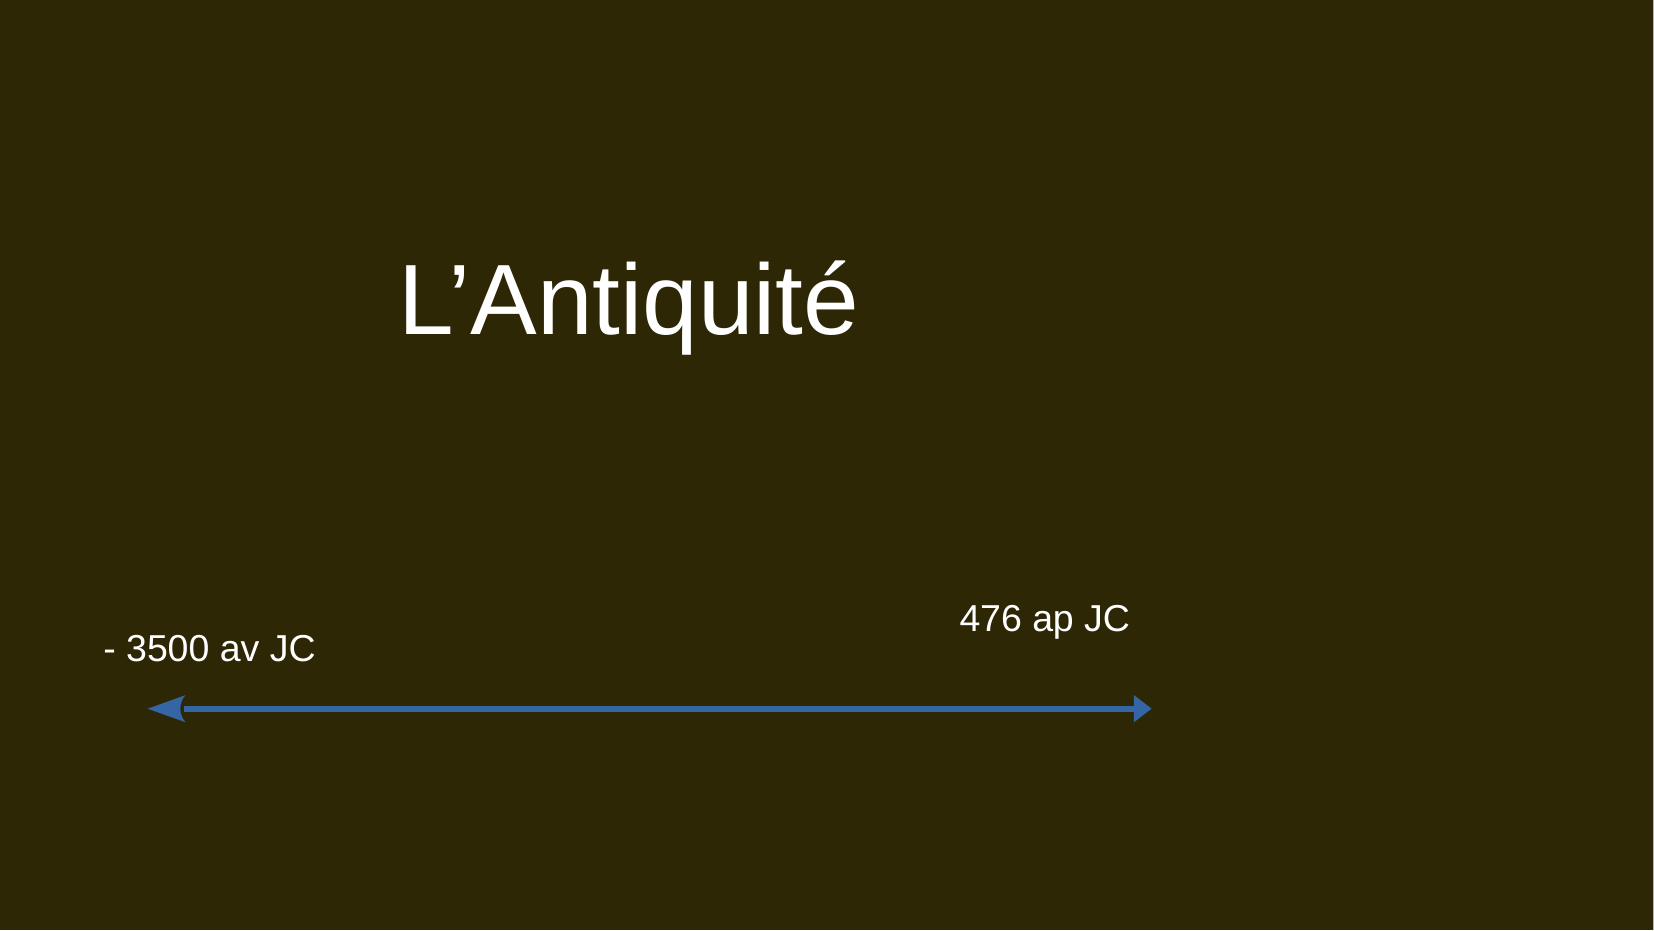

L’Antiquité
476 ap JC
- 3500 av JC